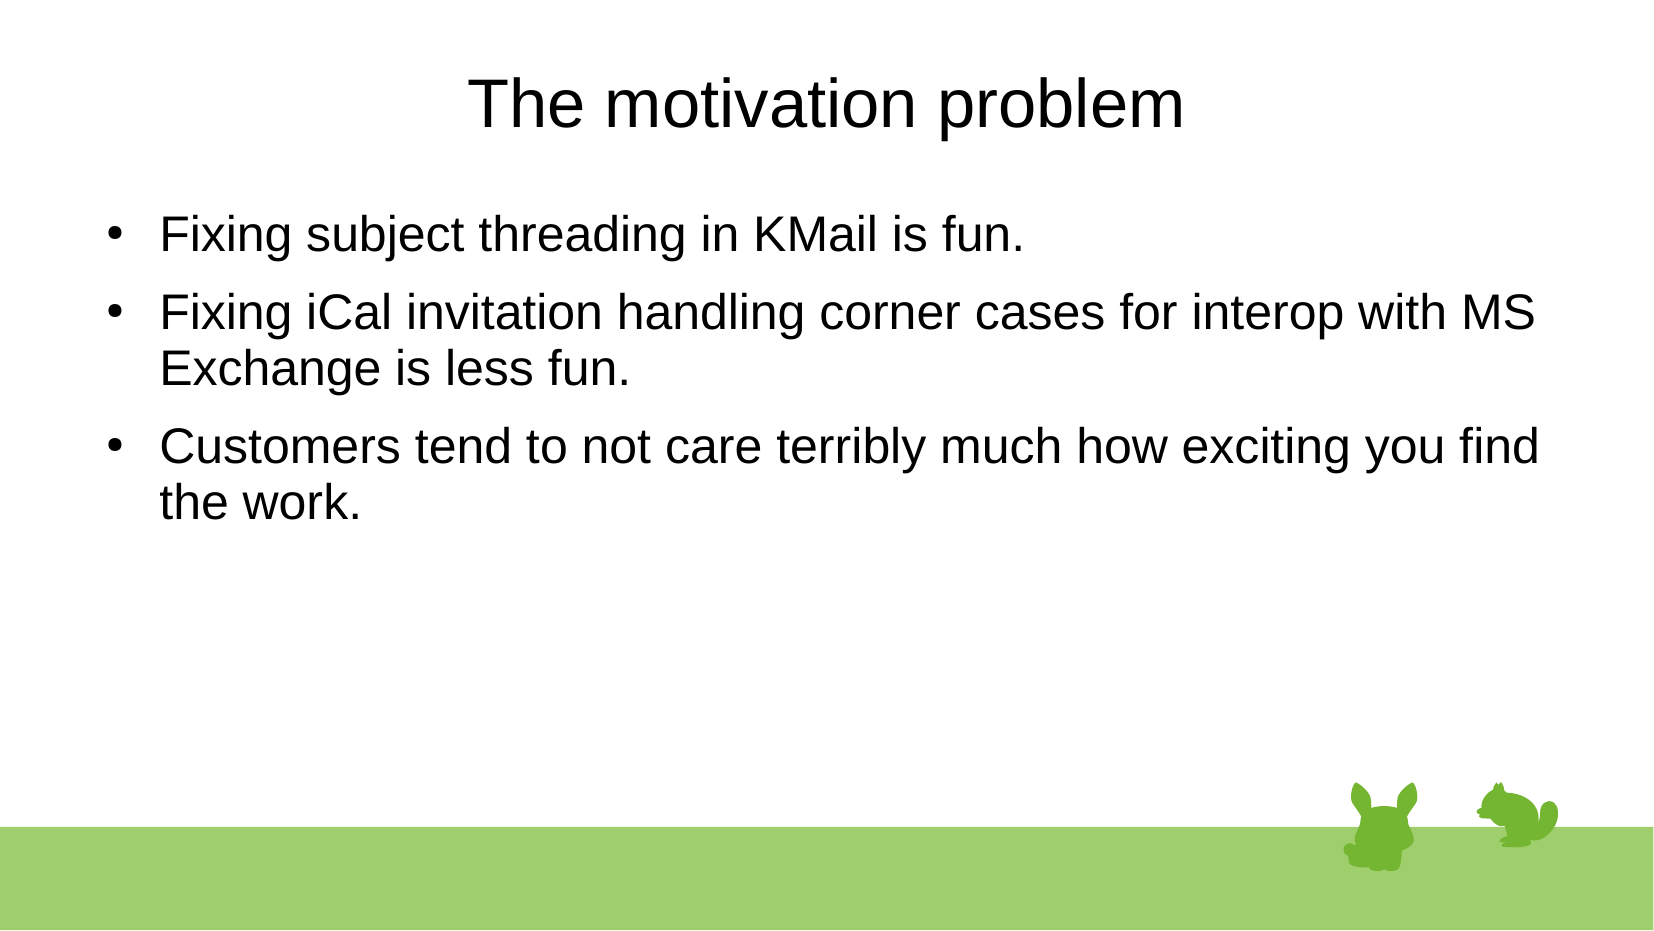

# The motivation problem
Fixing subject threading in KMail is fun.
Fixing iCal invitation handling corner cases for interop with MS Exchange is less fun.
Customers tend to not care terribly much how exciting you find the work.